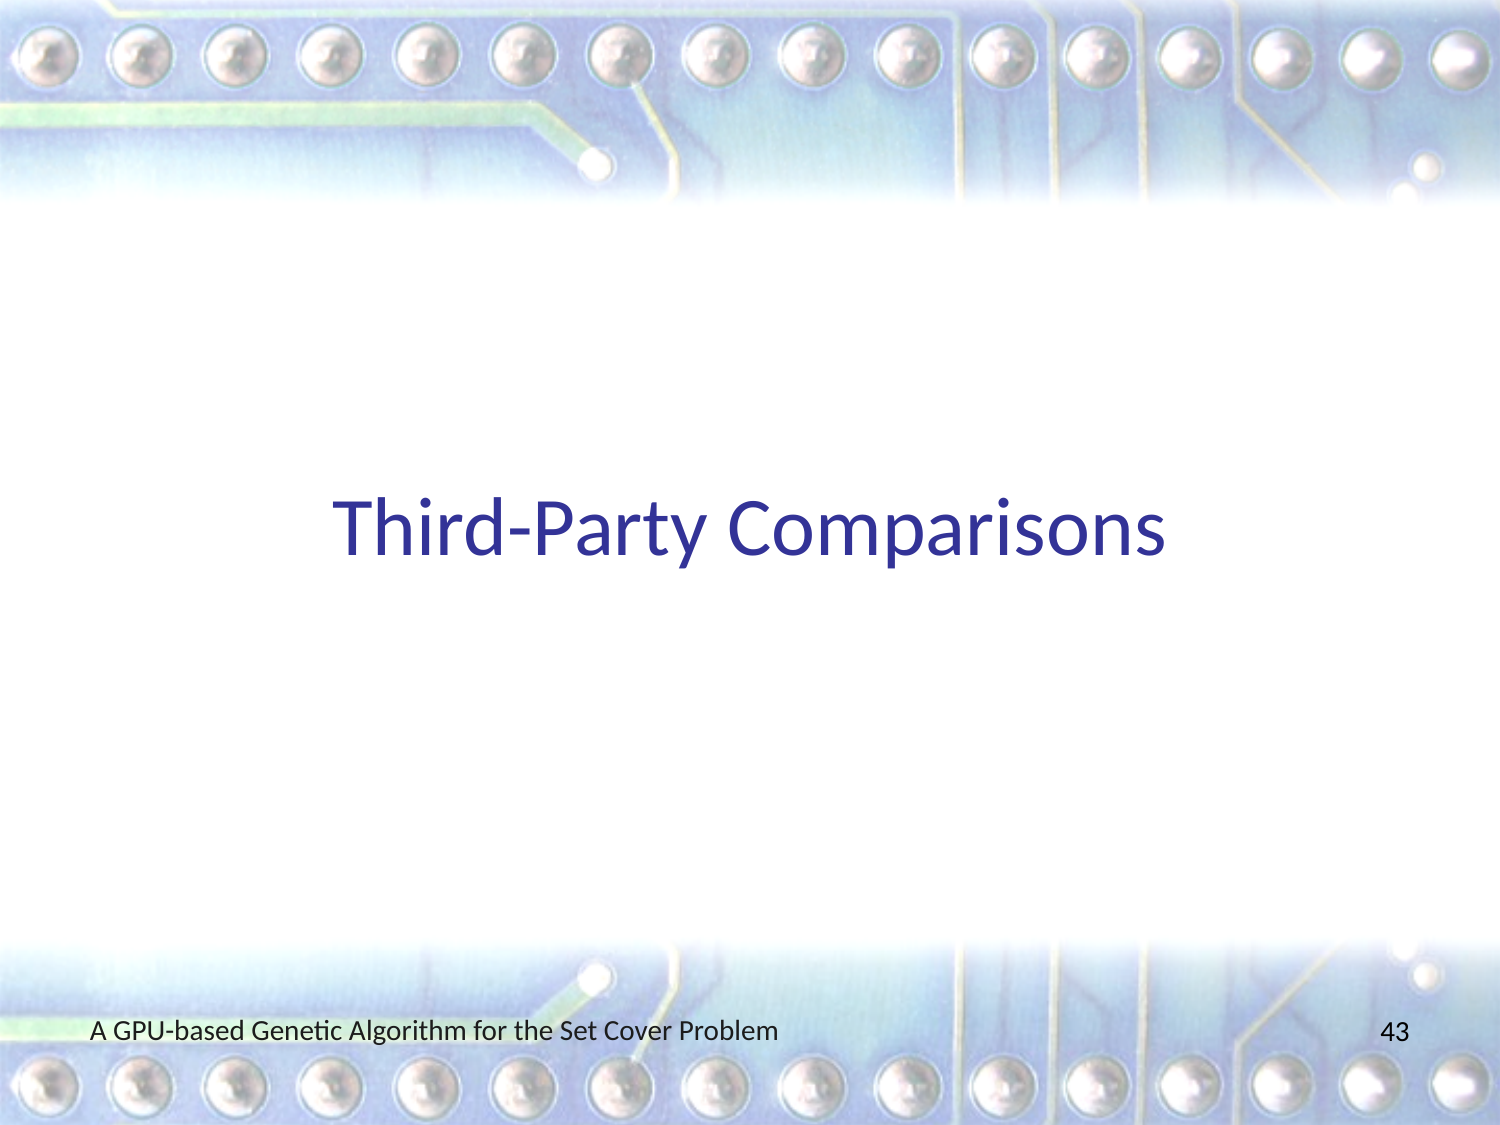

# Third-Party Comparisons
A GPU-based Genetic Algorithm for the Set Cover Problem
43